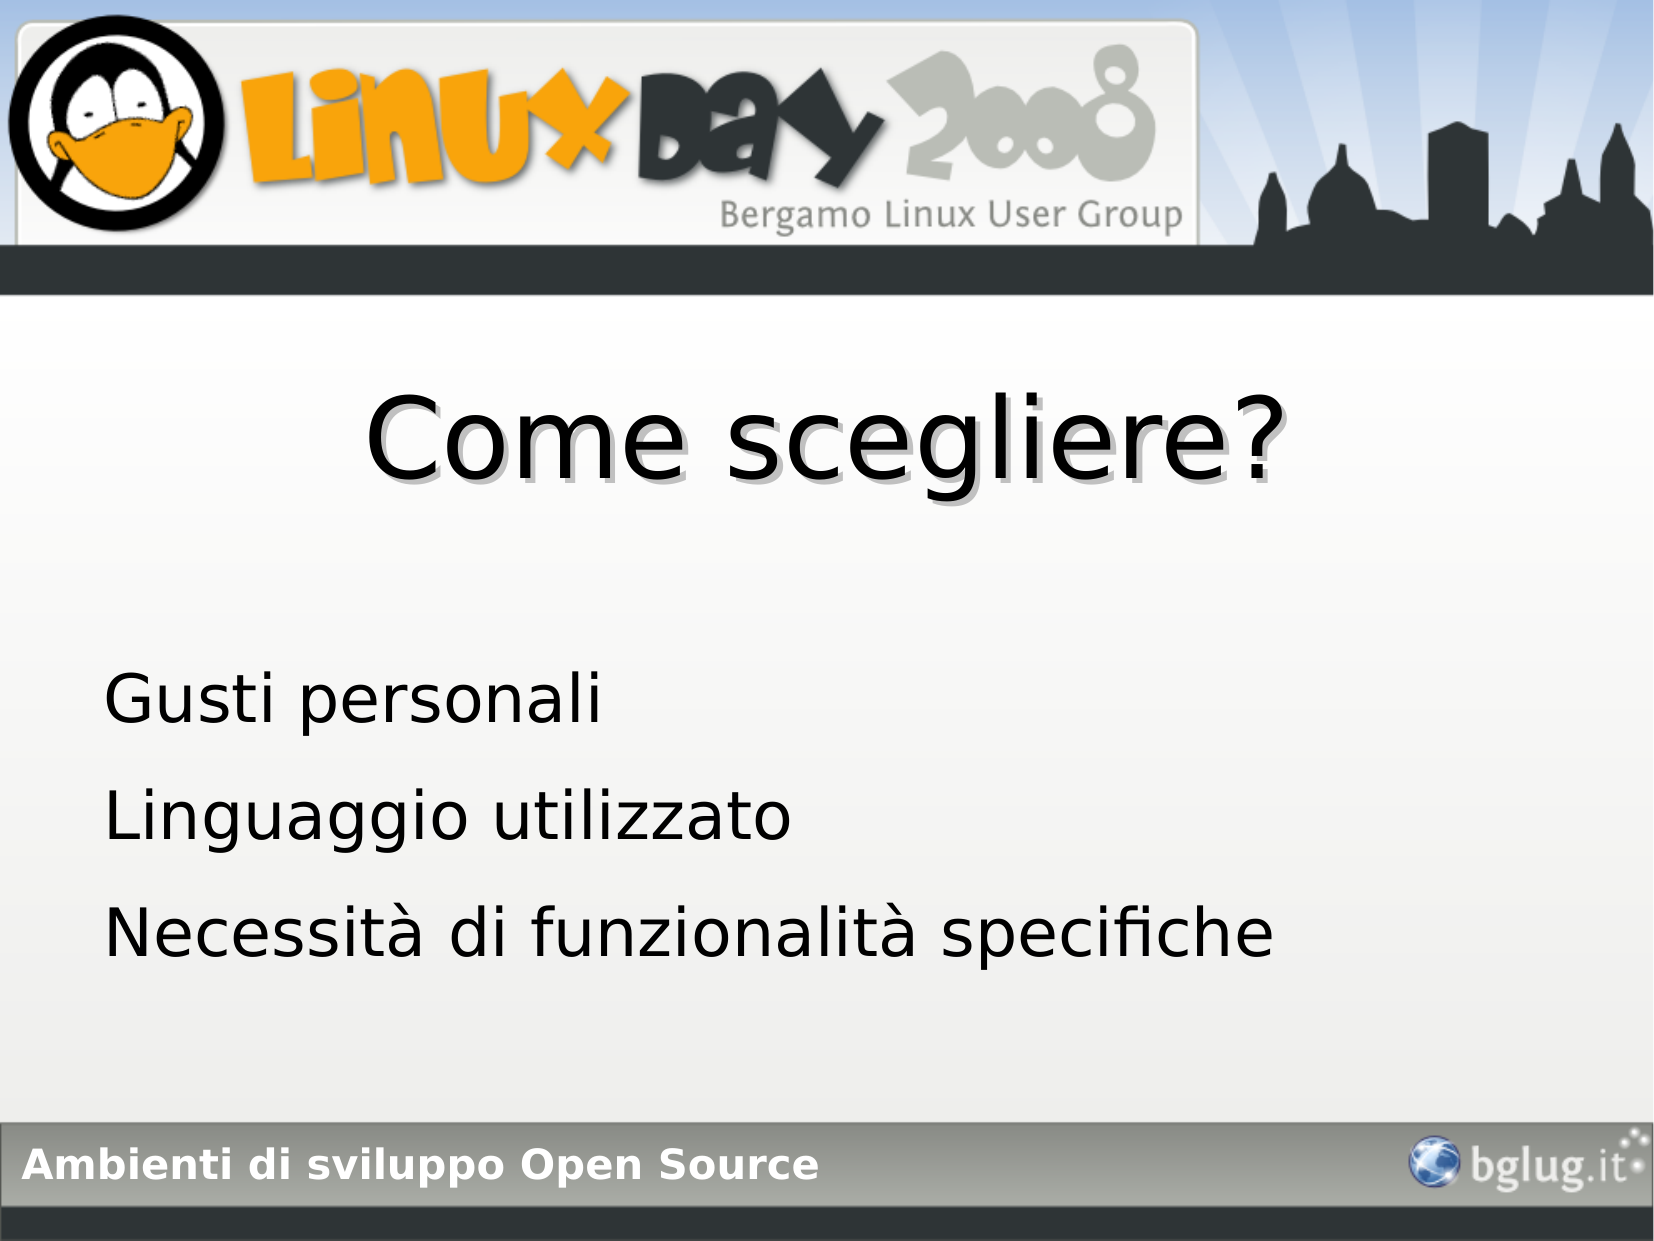

Come scegliere?
Gusti personali
Linguaggio utilizzato
Necessità di funzionalità specifiche
Ambienti di sviluppo Open Source